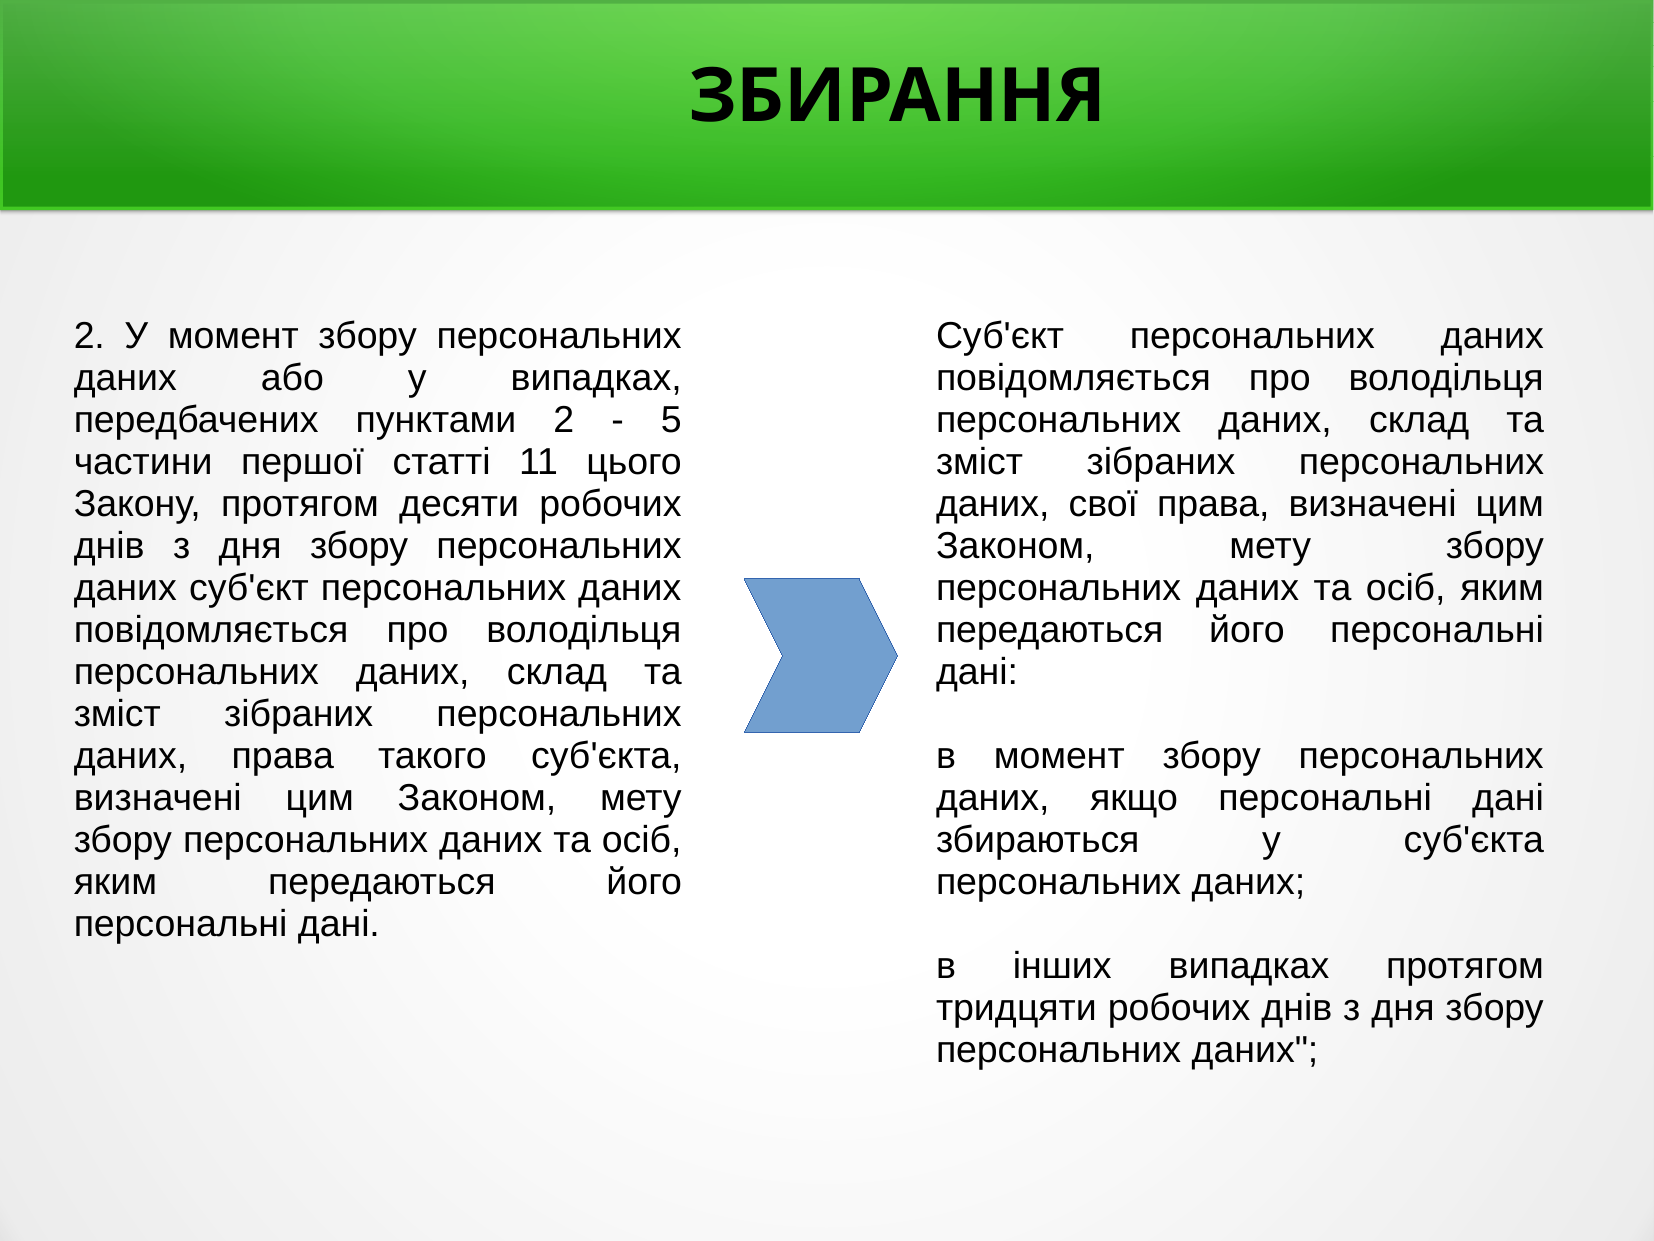

ЗБИРАННЯ
2. У момент збору персональних даних або у випадках, передбачених пунктами 2 - 5 частини першої статті 11 цього Закону, протягом десяти робочих днів з дня збору персональних даних суб'єкт персональних даних повідомляється про володільця персональних даних, склад та зміст зібраних персональних даних, права такого суб'єкта, визначені цим Законом, мету збору персональних даних та осіб, яким передаються його персональні дані.
Суб'єкт персональних даних повідомляється про володільця персональних даних, склад та зміст зібраних персональних даних, свої права, визначені цим Законом, мету збору персональних даних та осіб, яким передаються його персональні дані:
в момент збору персональних даних, якщо персональні дані збираються у суб'єкта персональних даних;
в інших випадках протягом тридцяти робочих днів з дня збору персональних даних";